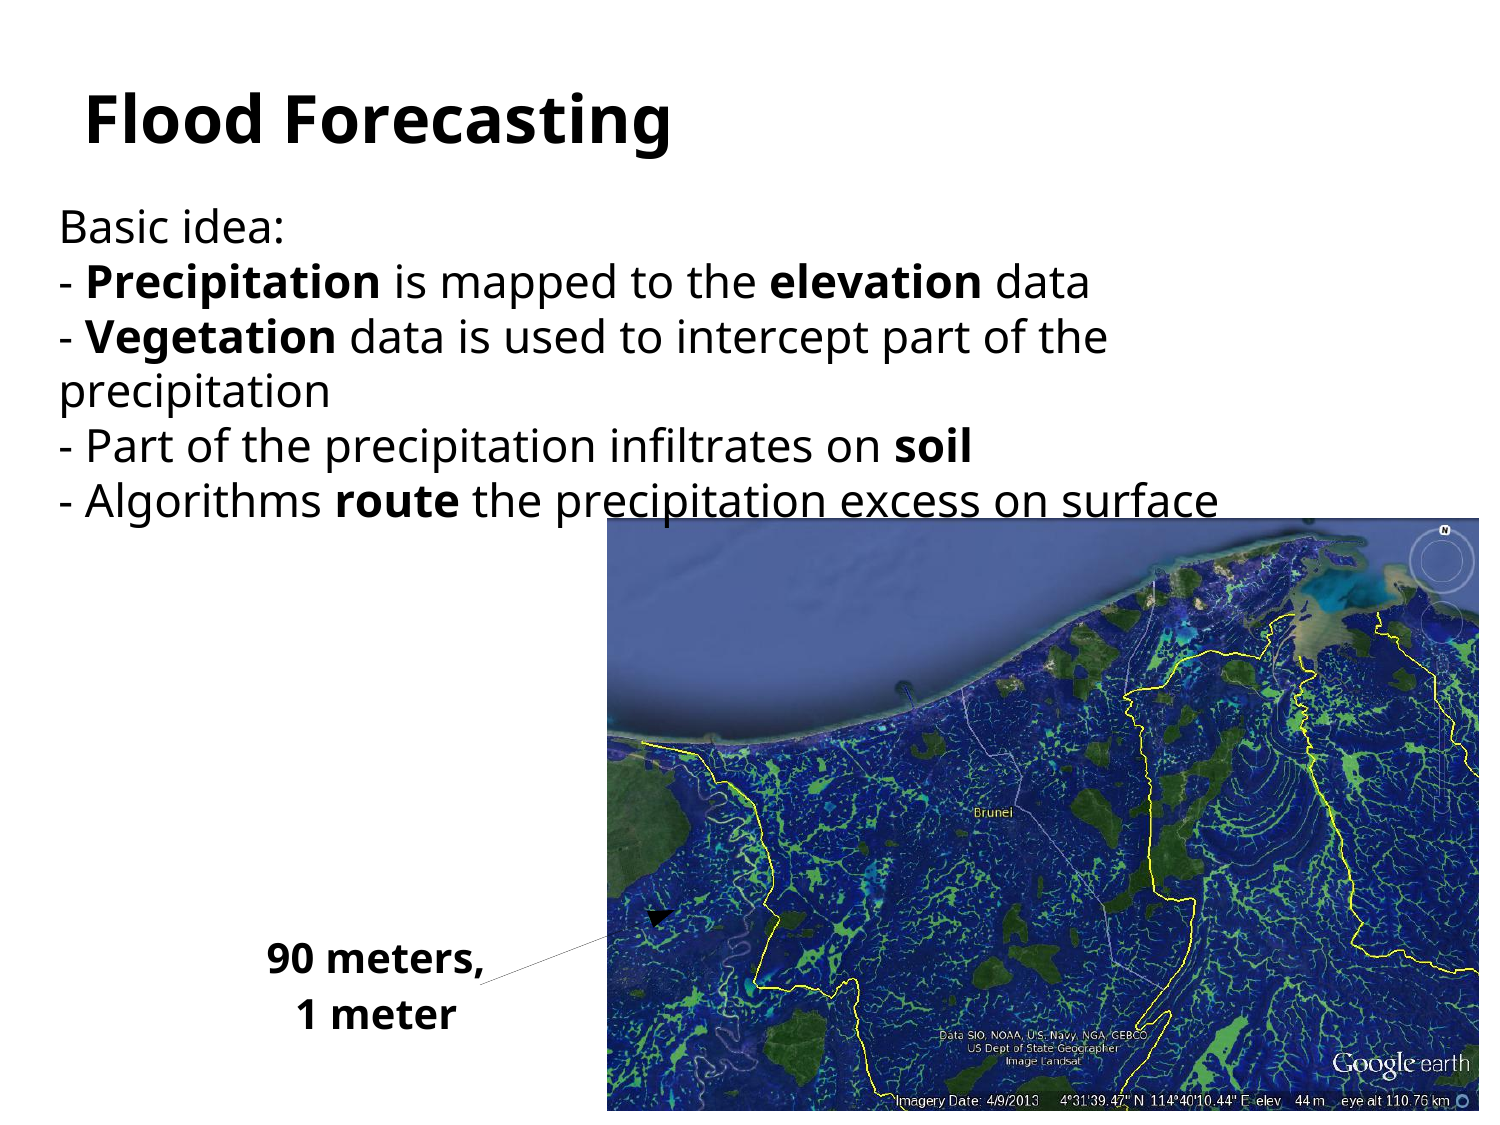

Flood Forecasting
Basic idea:
- Precipitation is mapped to the elevation data
- Vegetation data is used to intercept part of the precipitation
- Part of the precipitation infiltrates on soil
- Algorithms route the precipitation excess on surface
90 meters,
1 meter